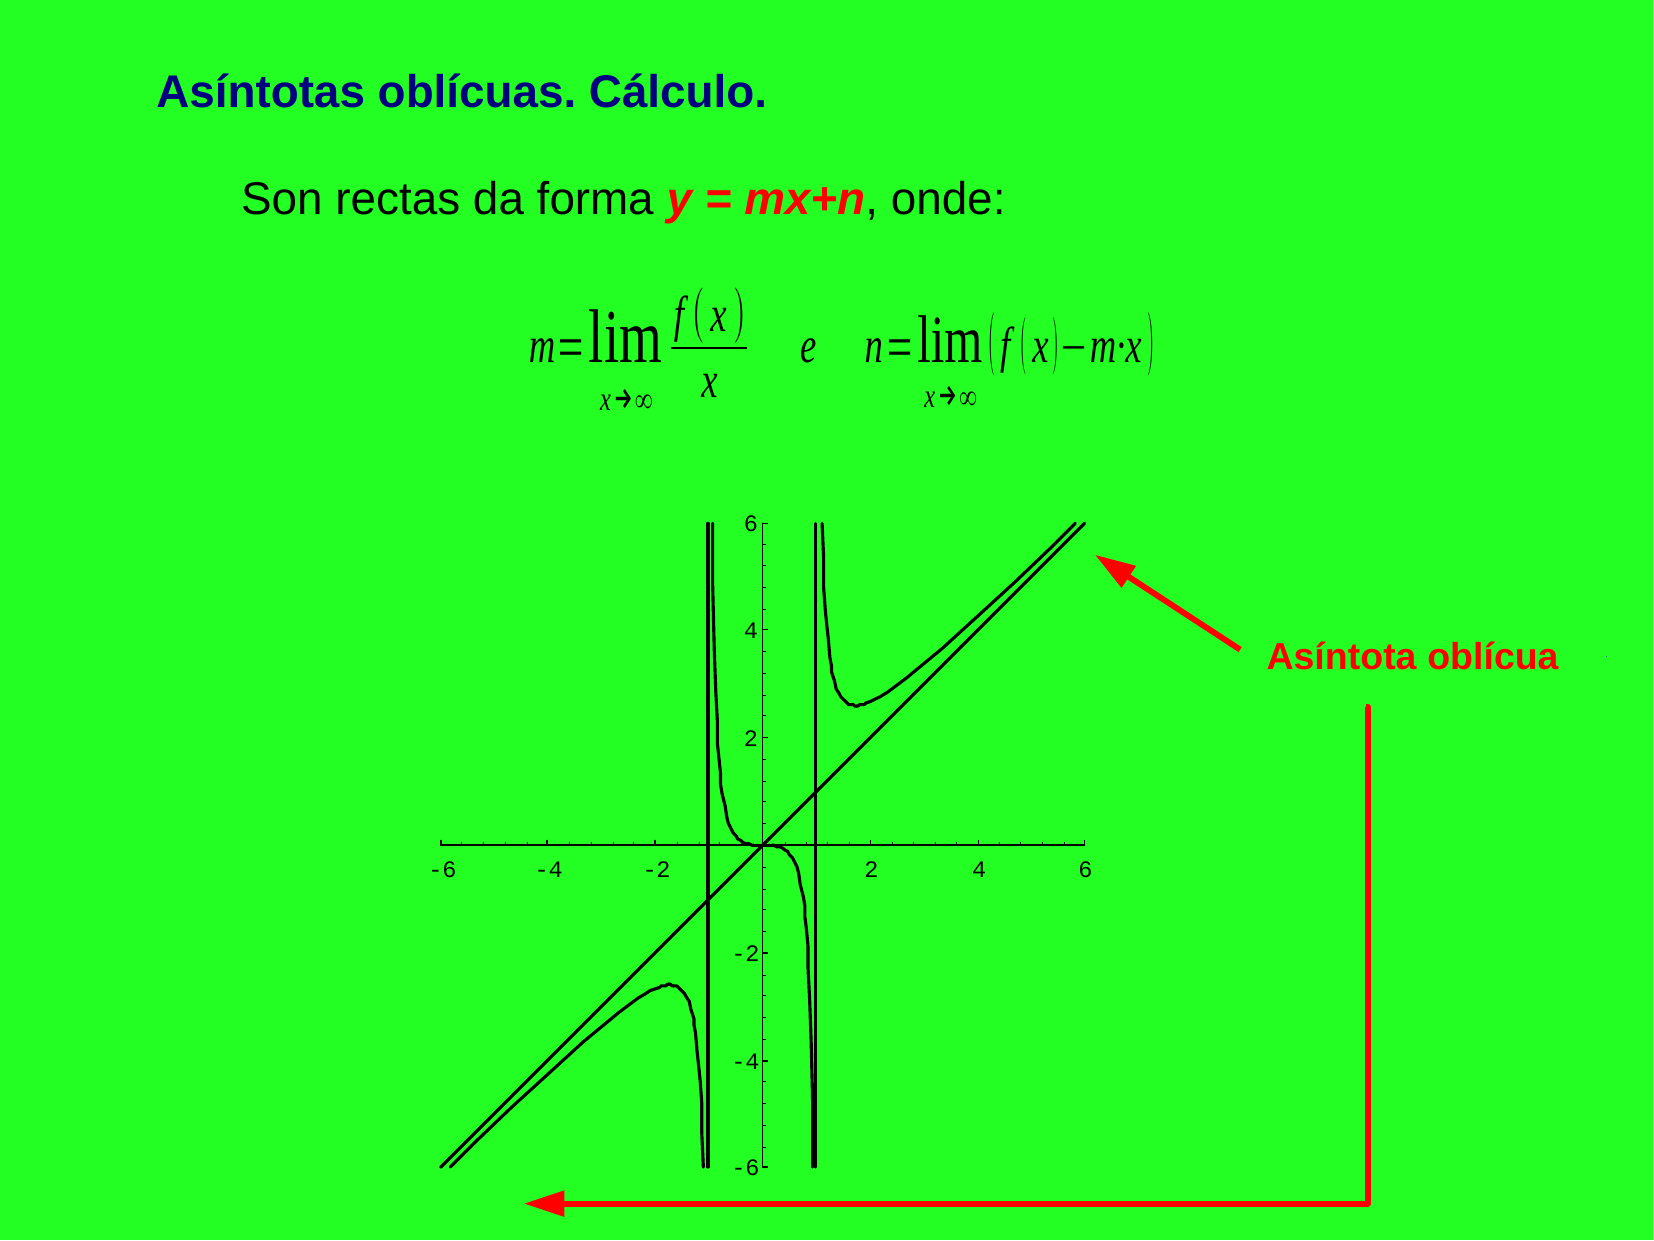

Asíntotas oblícuas. Cálculo.
Son rectas da forma y = mx+n, onde:
Asíntota oblícua